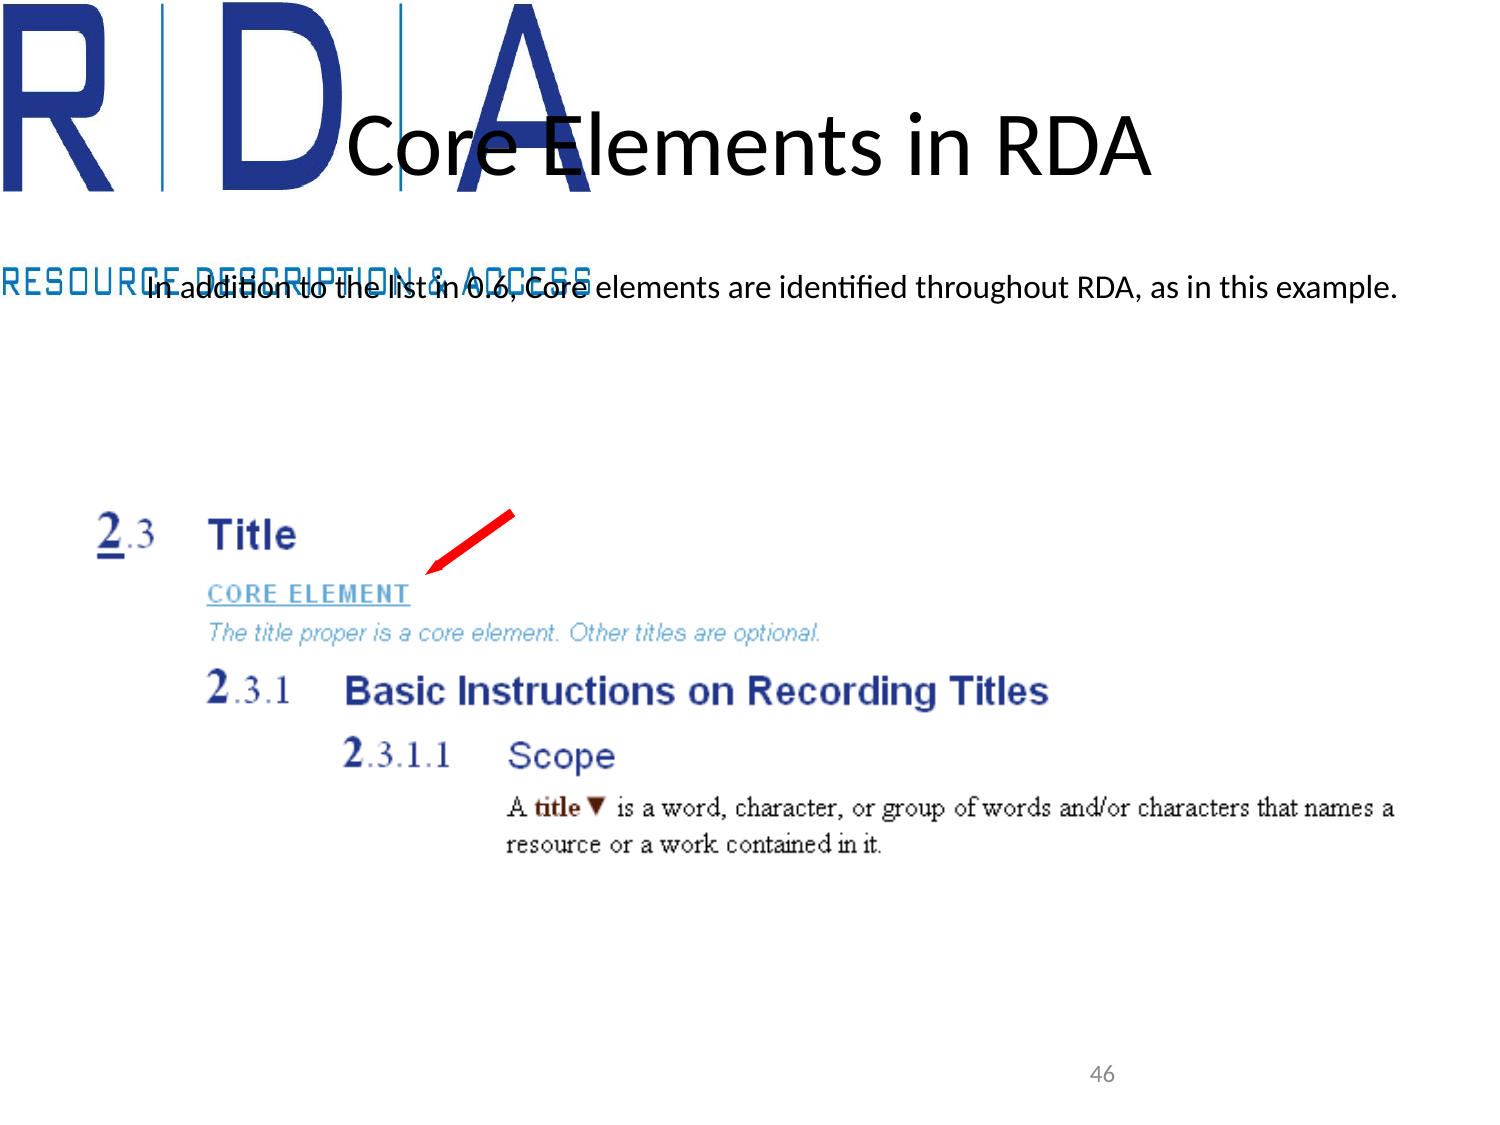

# Core Elements in RDA
In addition to the list in 0.6, Core elements are identified throughout RDA, as in this example.
46